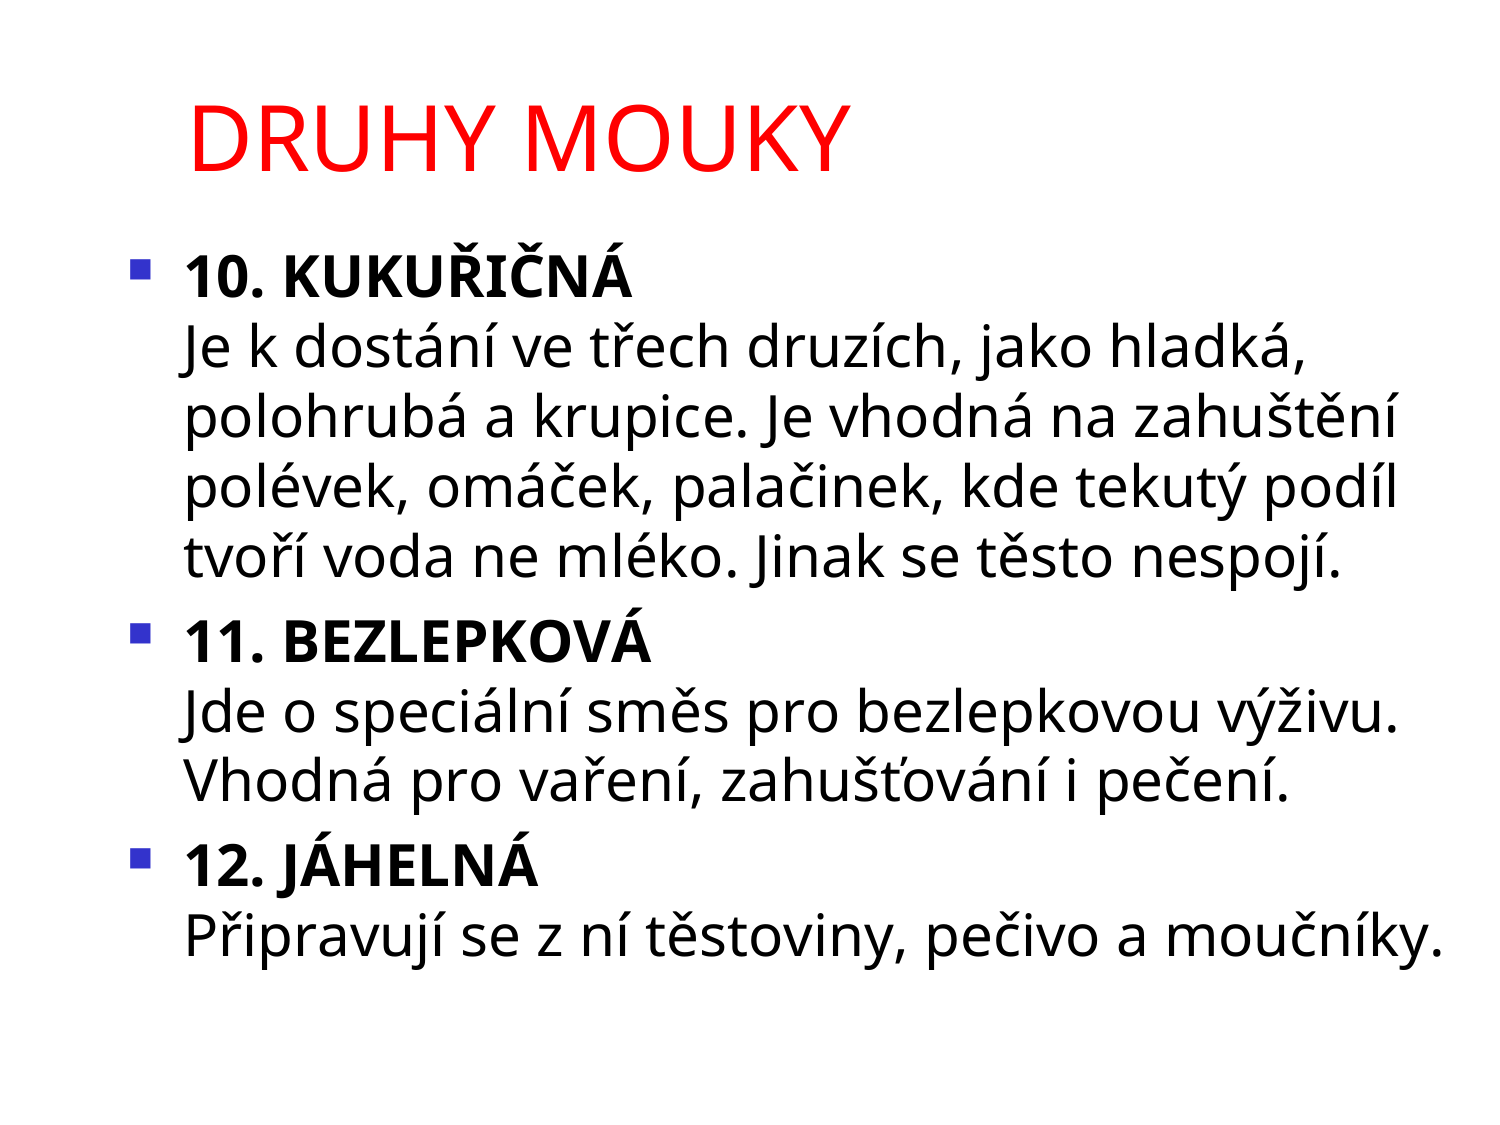

# DRUHY MOUKY
10. KUKUŘIČNÁ
Je k dostání ve třech druzích, jako hladká, polohrubá a krupice. Je vhodná na zahuštění polévek, omáček, palačinek, kde tekutý podíl tvoří voda ne mléko. Jinak se těsto nespojí.
11. BEZLEPKOVÁ
Jde o speciální směs pro bezlepkovou výživu. Vhodná pro vaření, zahušťování i pečení.
12. JÁHELNÁ
Připravují se z ní těstoviny, pečivo a moučníky.